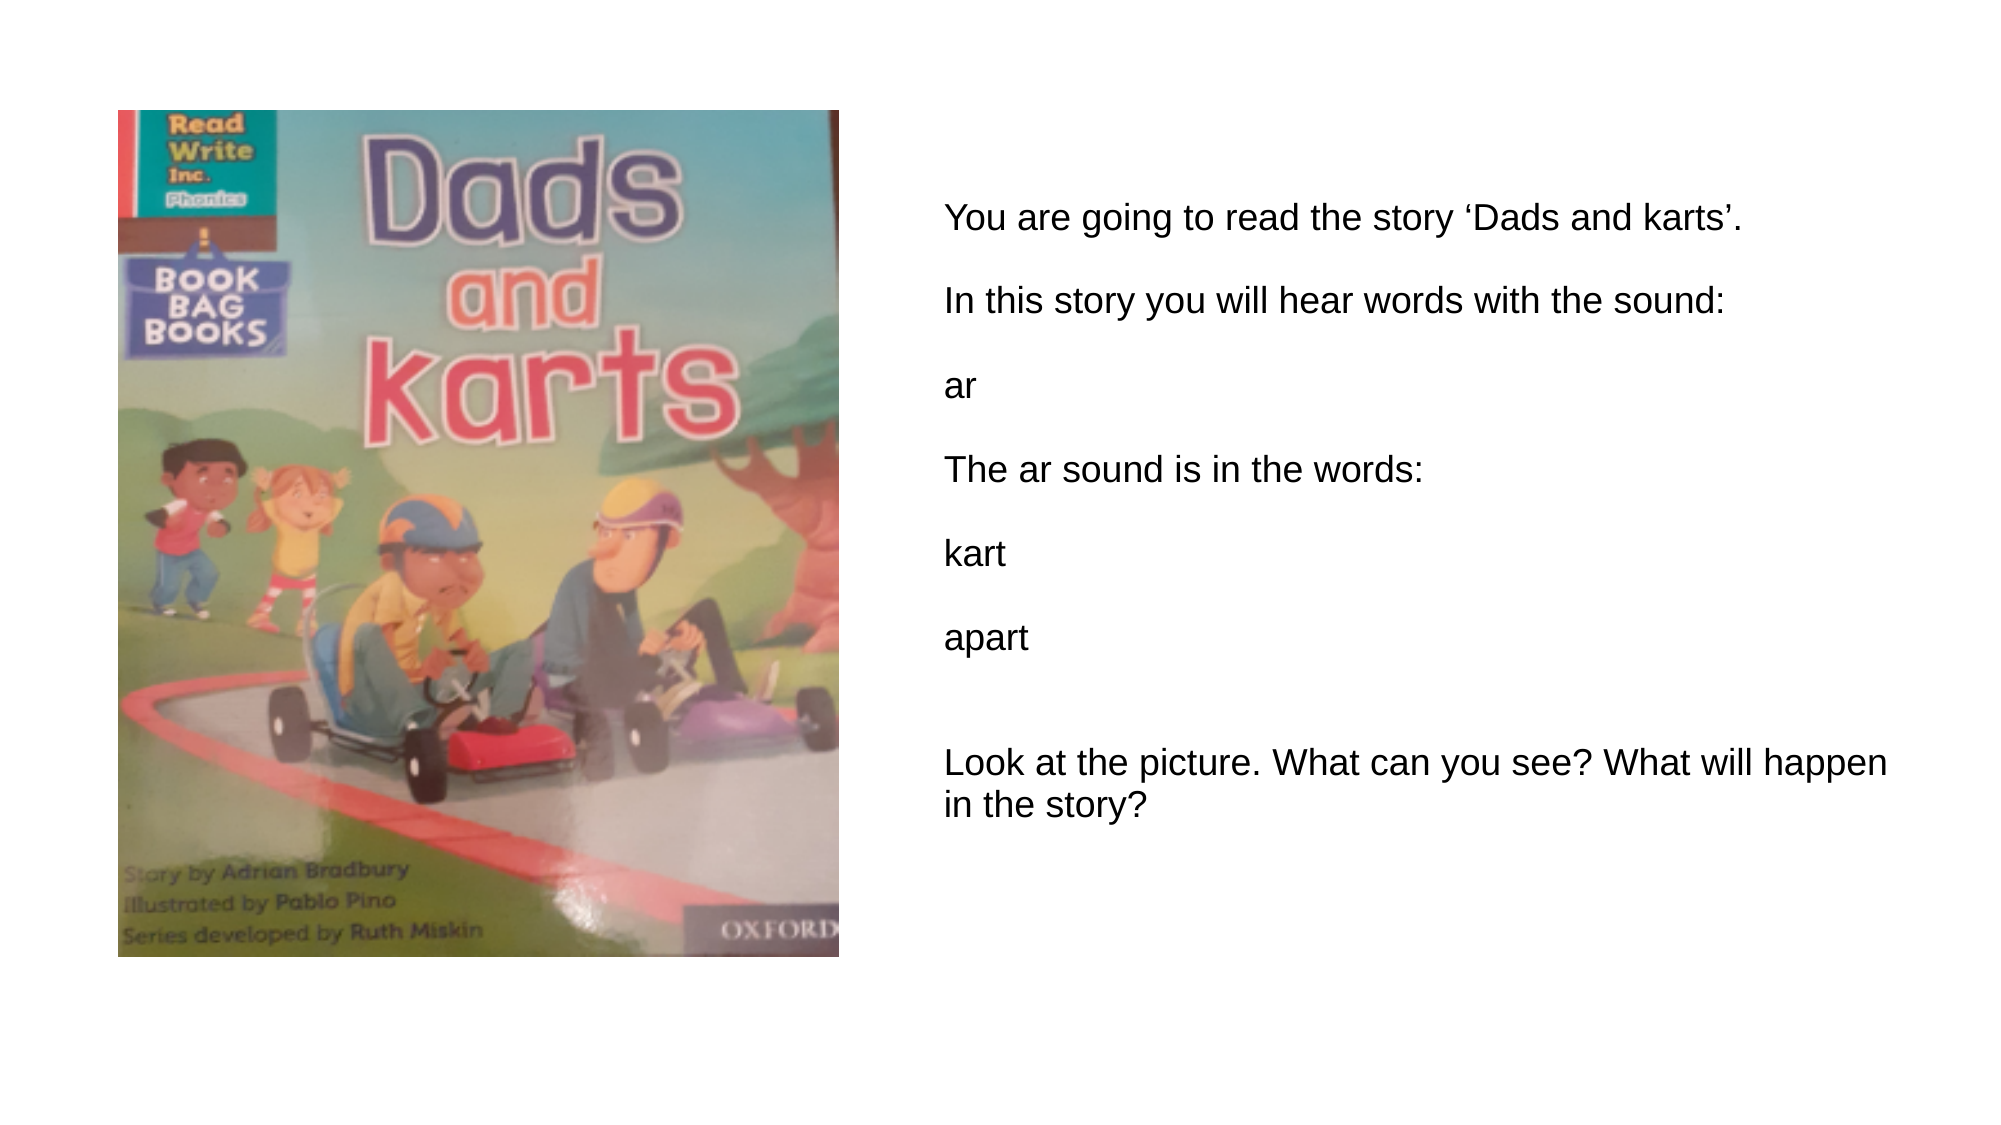

You are going to read the story ‘Dads and karts’.
In this story you will hear words with the sound:
ar
The ar sound is in the words:
kart
apart
Look at the picture. What can you see? What will happen in the story?